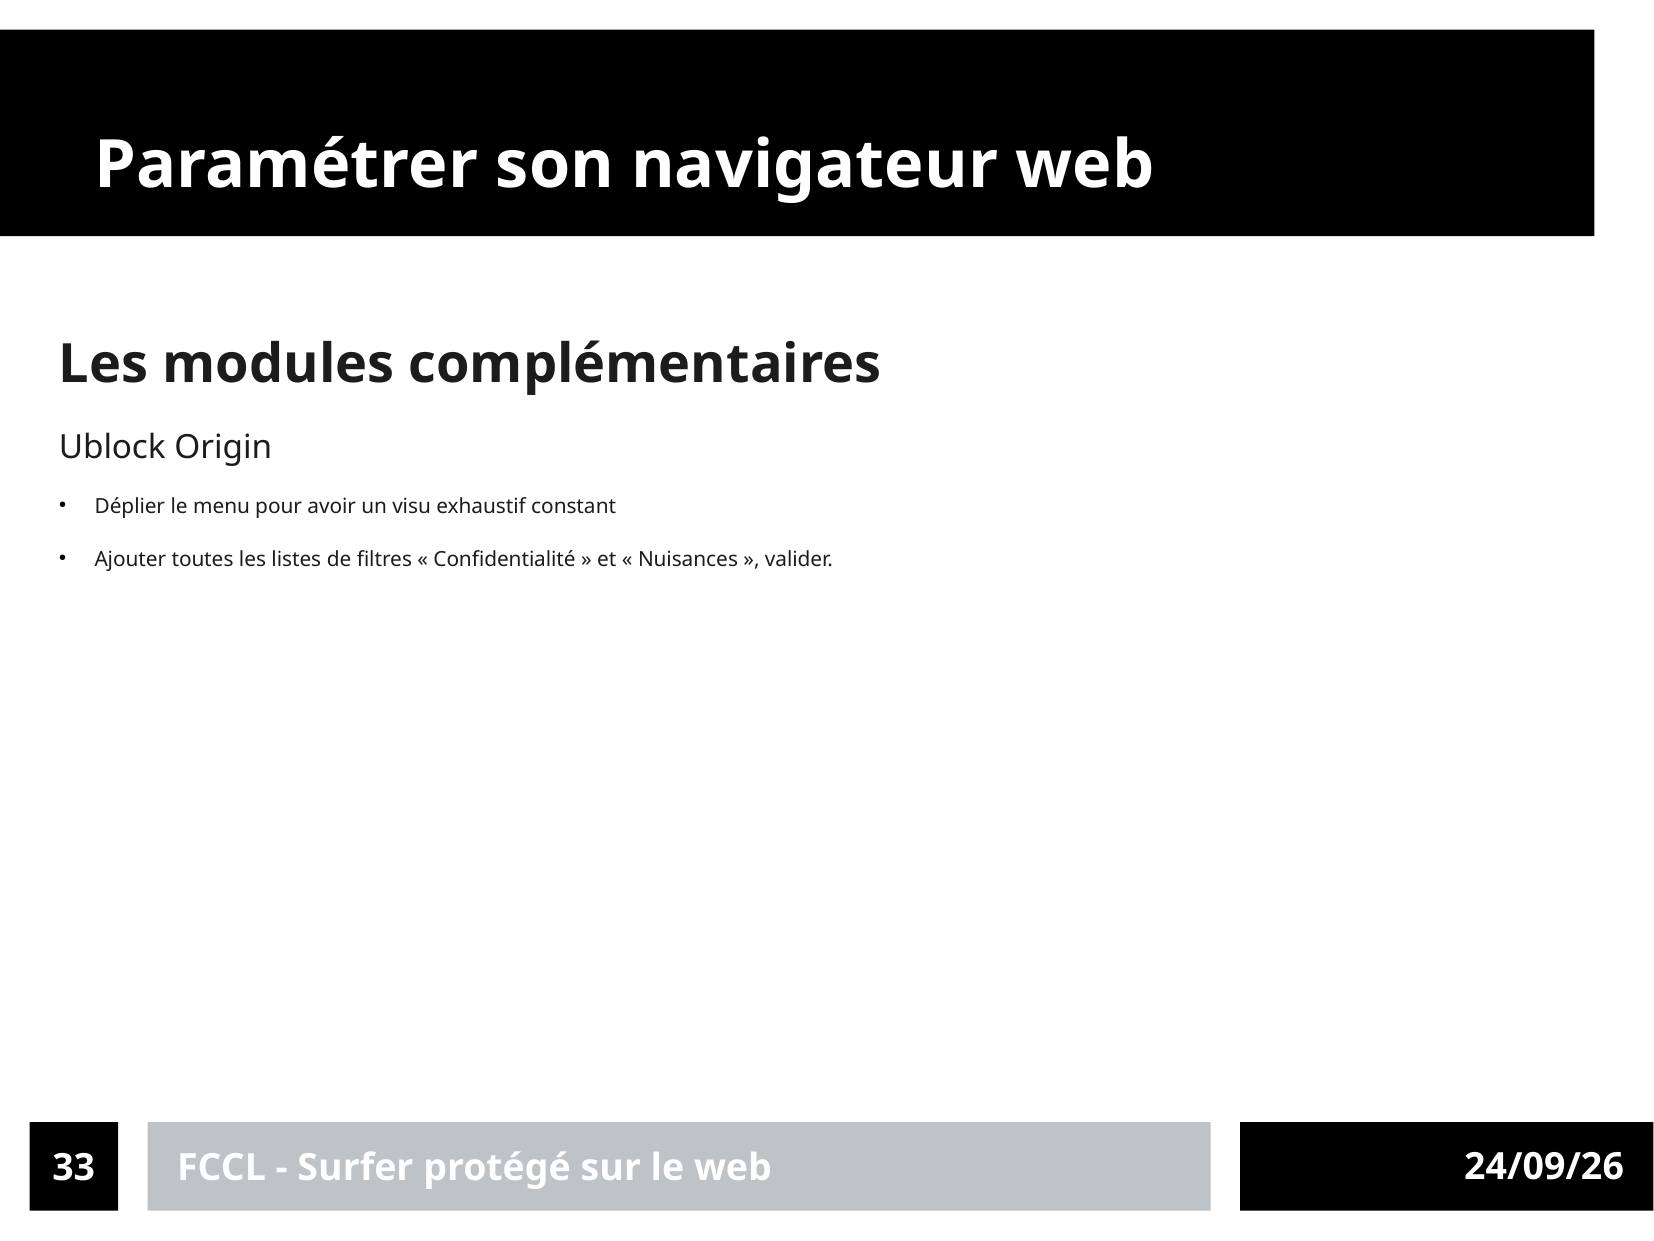

# Paramétrer son navigateur web
Les modules complémentaires
Ublock Origin
Déplier le menu pour avoir un visu exhaustif constant
Ajouter toutes les listes de filtres « Confidentialité » et « Nuisances », valider.
33
FCCL - Surfer protégé sur le web